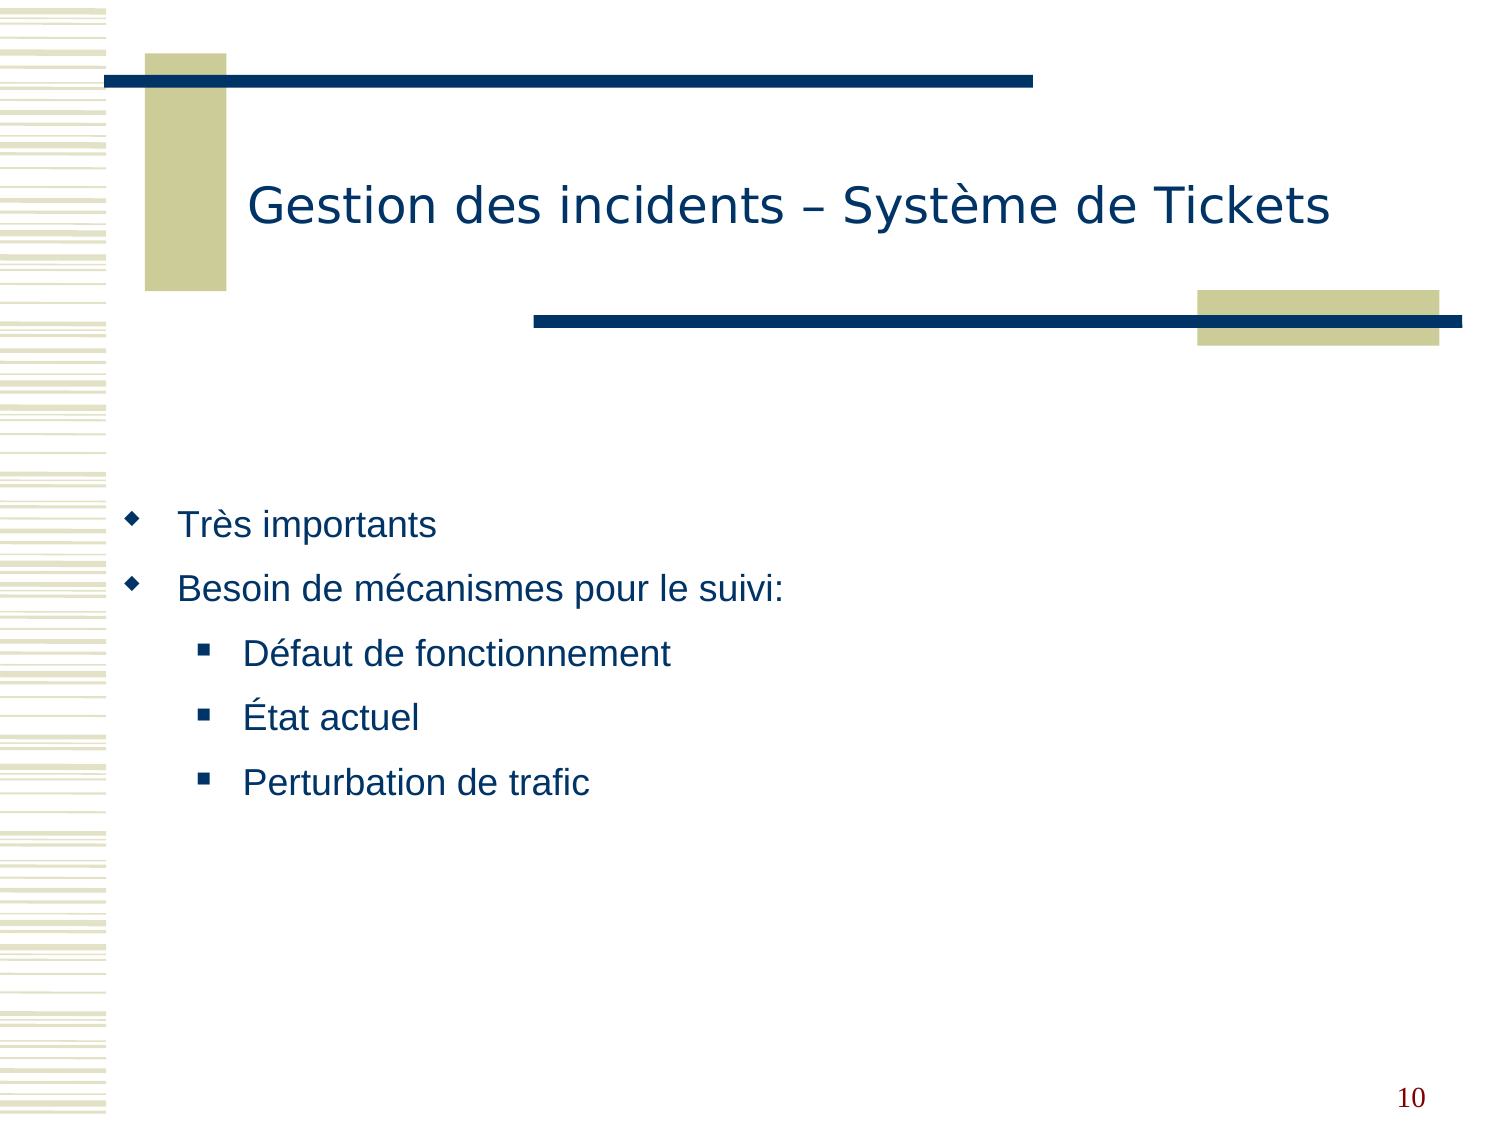

# Gestion des incidents – Système de Tickets
Très importants
Besoin de mécanismes pour le suivi:
Défaut de fonctionnement
État actuel
Perturbation de trafic